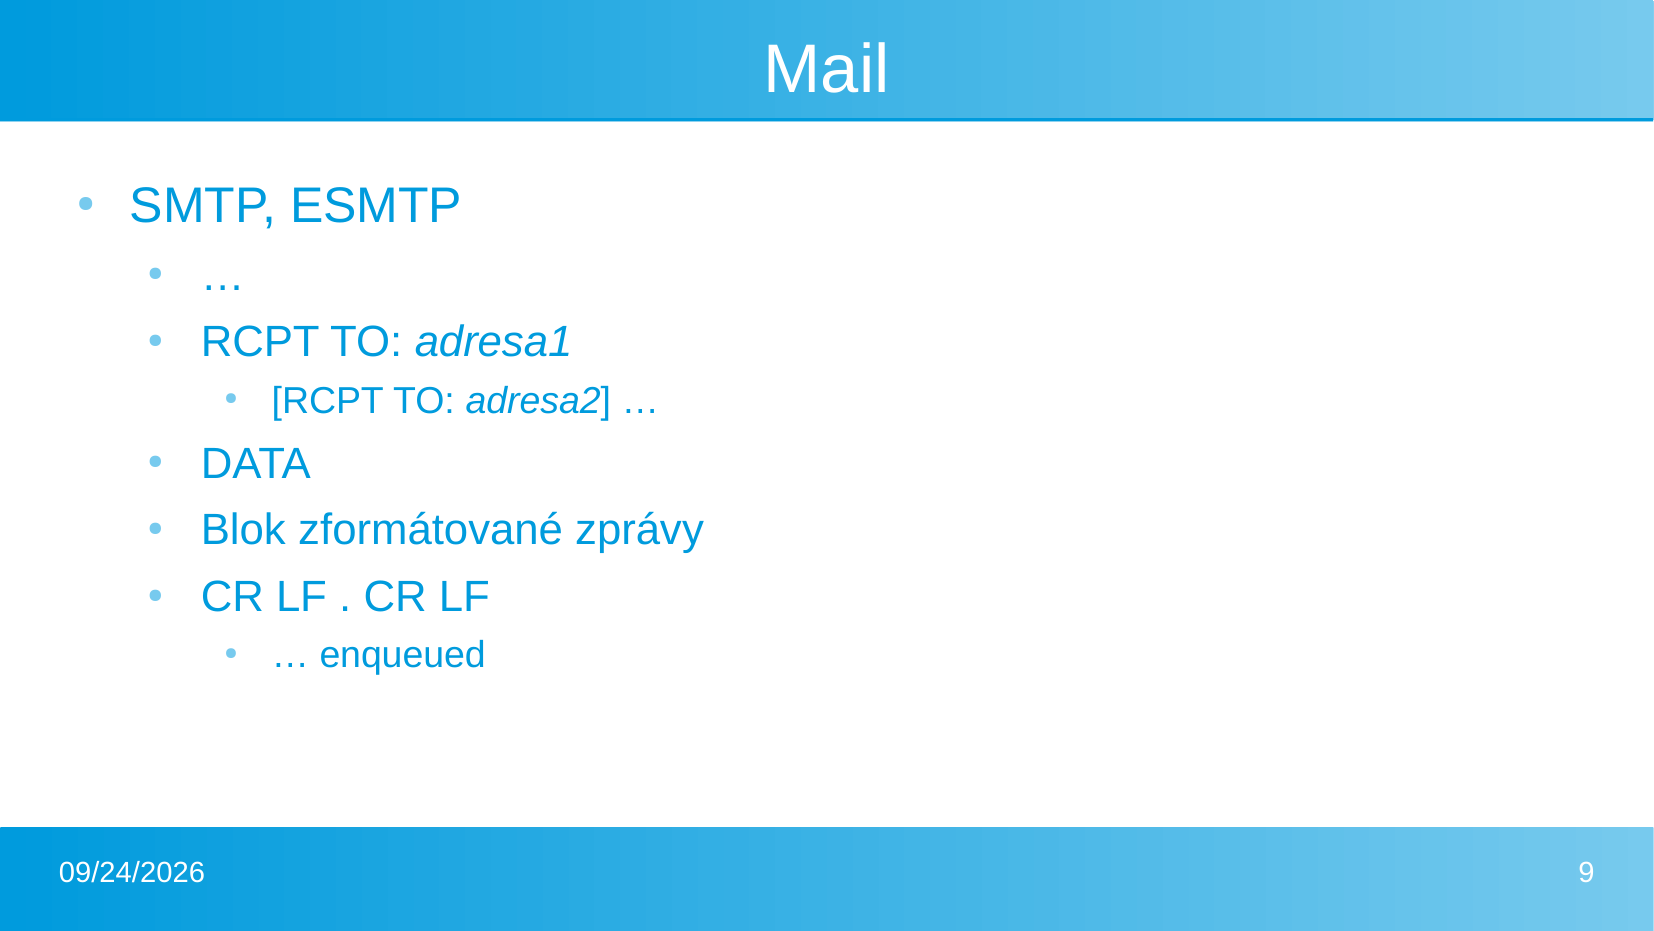

# Mail
SMTP, ESMTP
…
RCPT TO: adresa1
[RCPT TO: adresa2] …
DATA
Blok zformátované zprávy
CR LF . CR LF
… enqueued
9